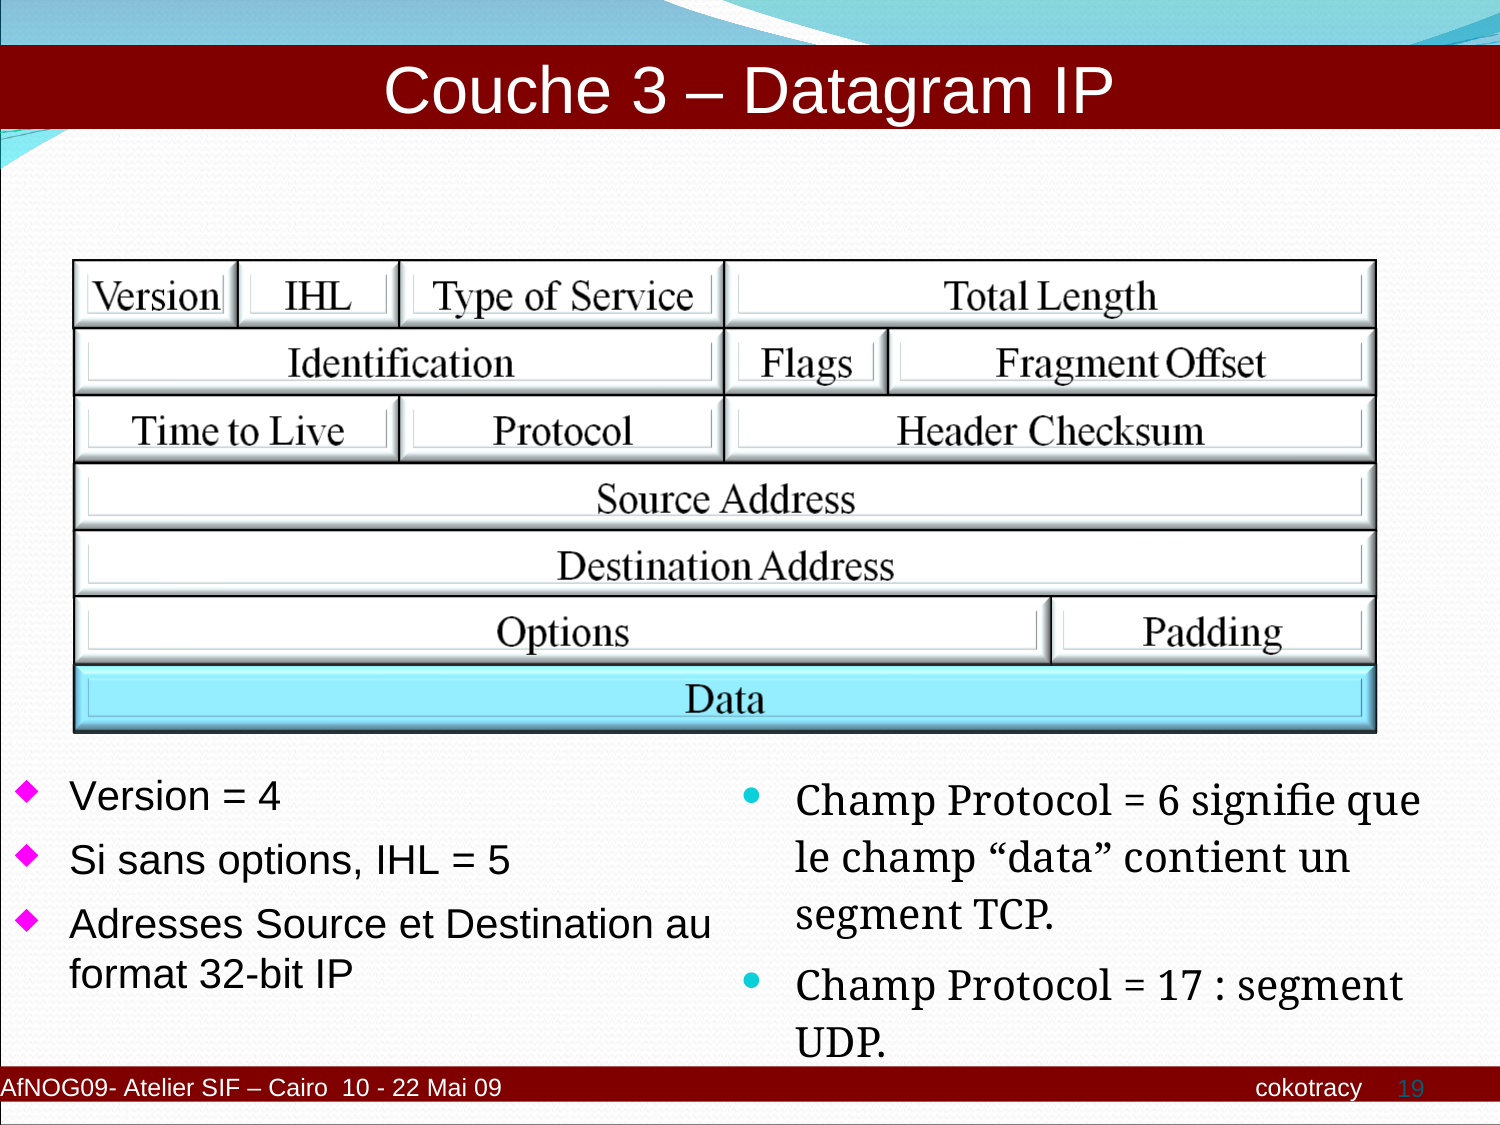

Couche 3 – Datagram IP
Version = 4
Si sans options, IHL = 5
Adresses Source et Destination au format 32-bit IP
# Champ Protocol = 6 signifie que le champ “data” contient un segment TCP.
Champ Protocol = 17 : segment UDP.
AfNOG09- Atelier SIF – Cairo 10 - 22 Mai 09 cokotracy